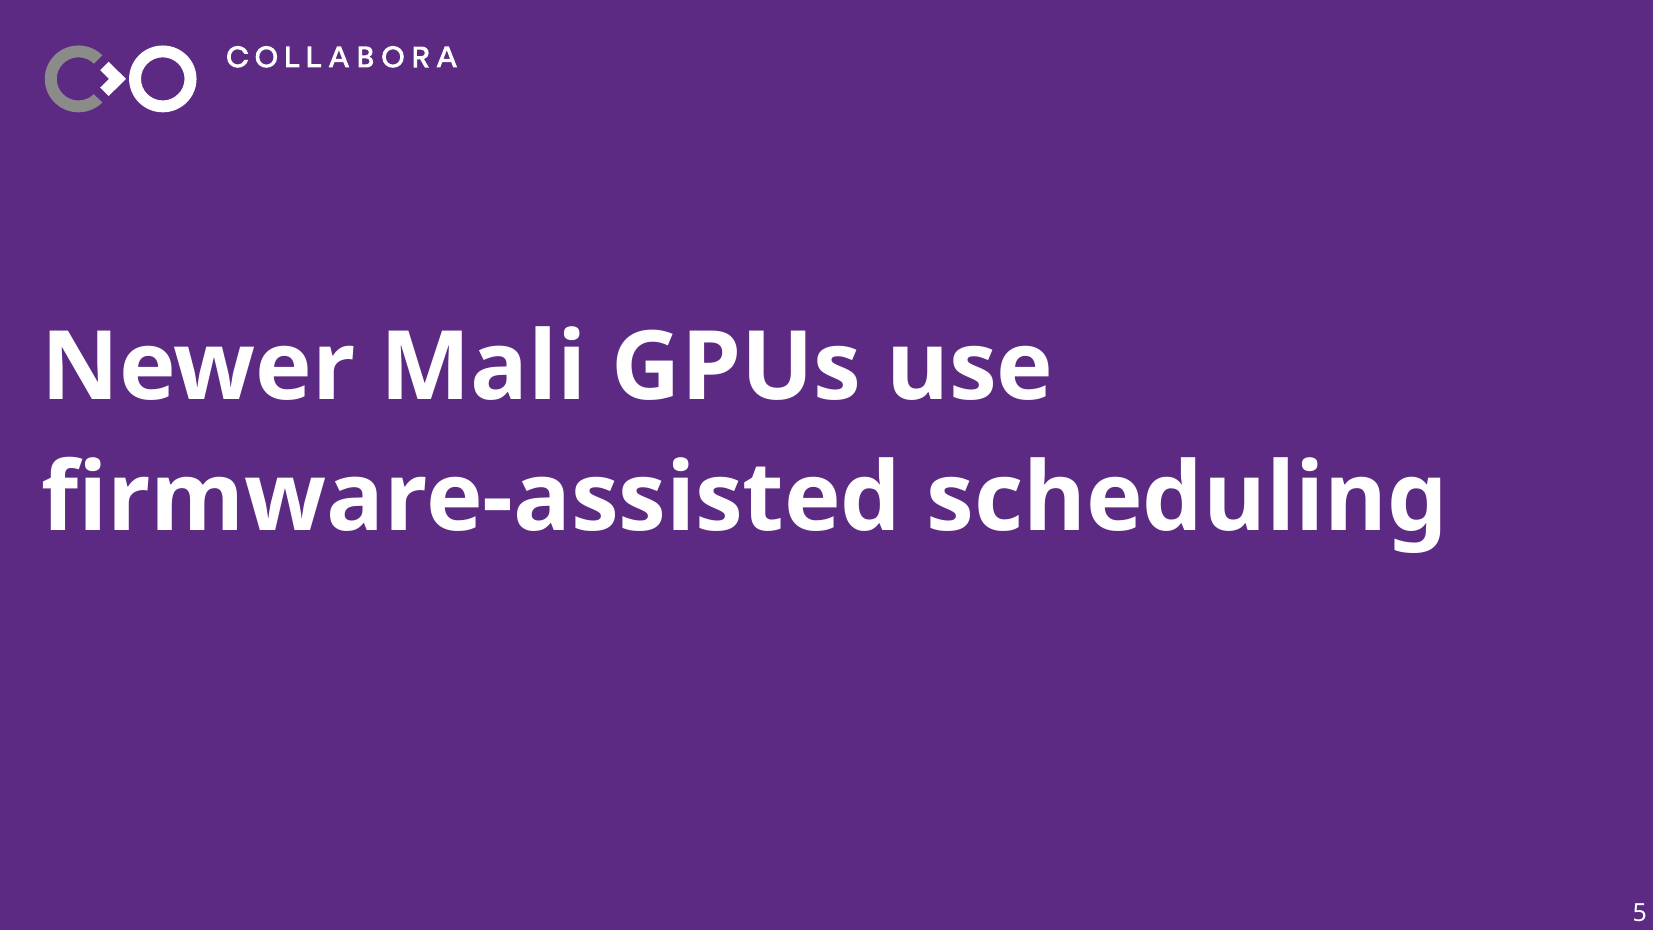

# Newer Mali GPUs use firmware-assisted scheduling